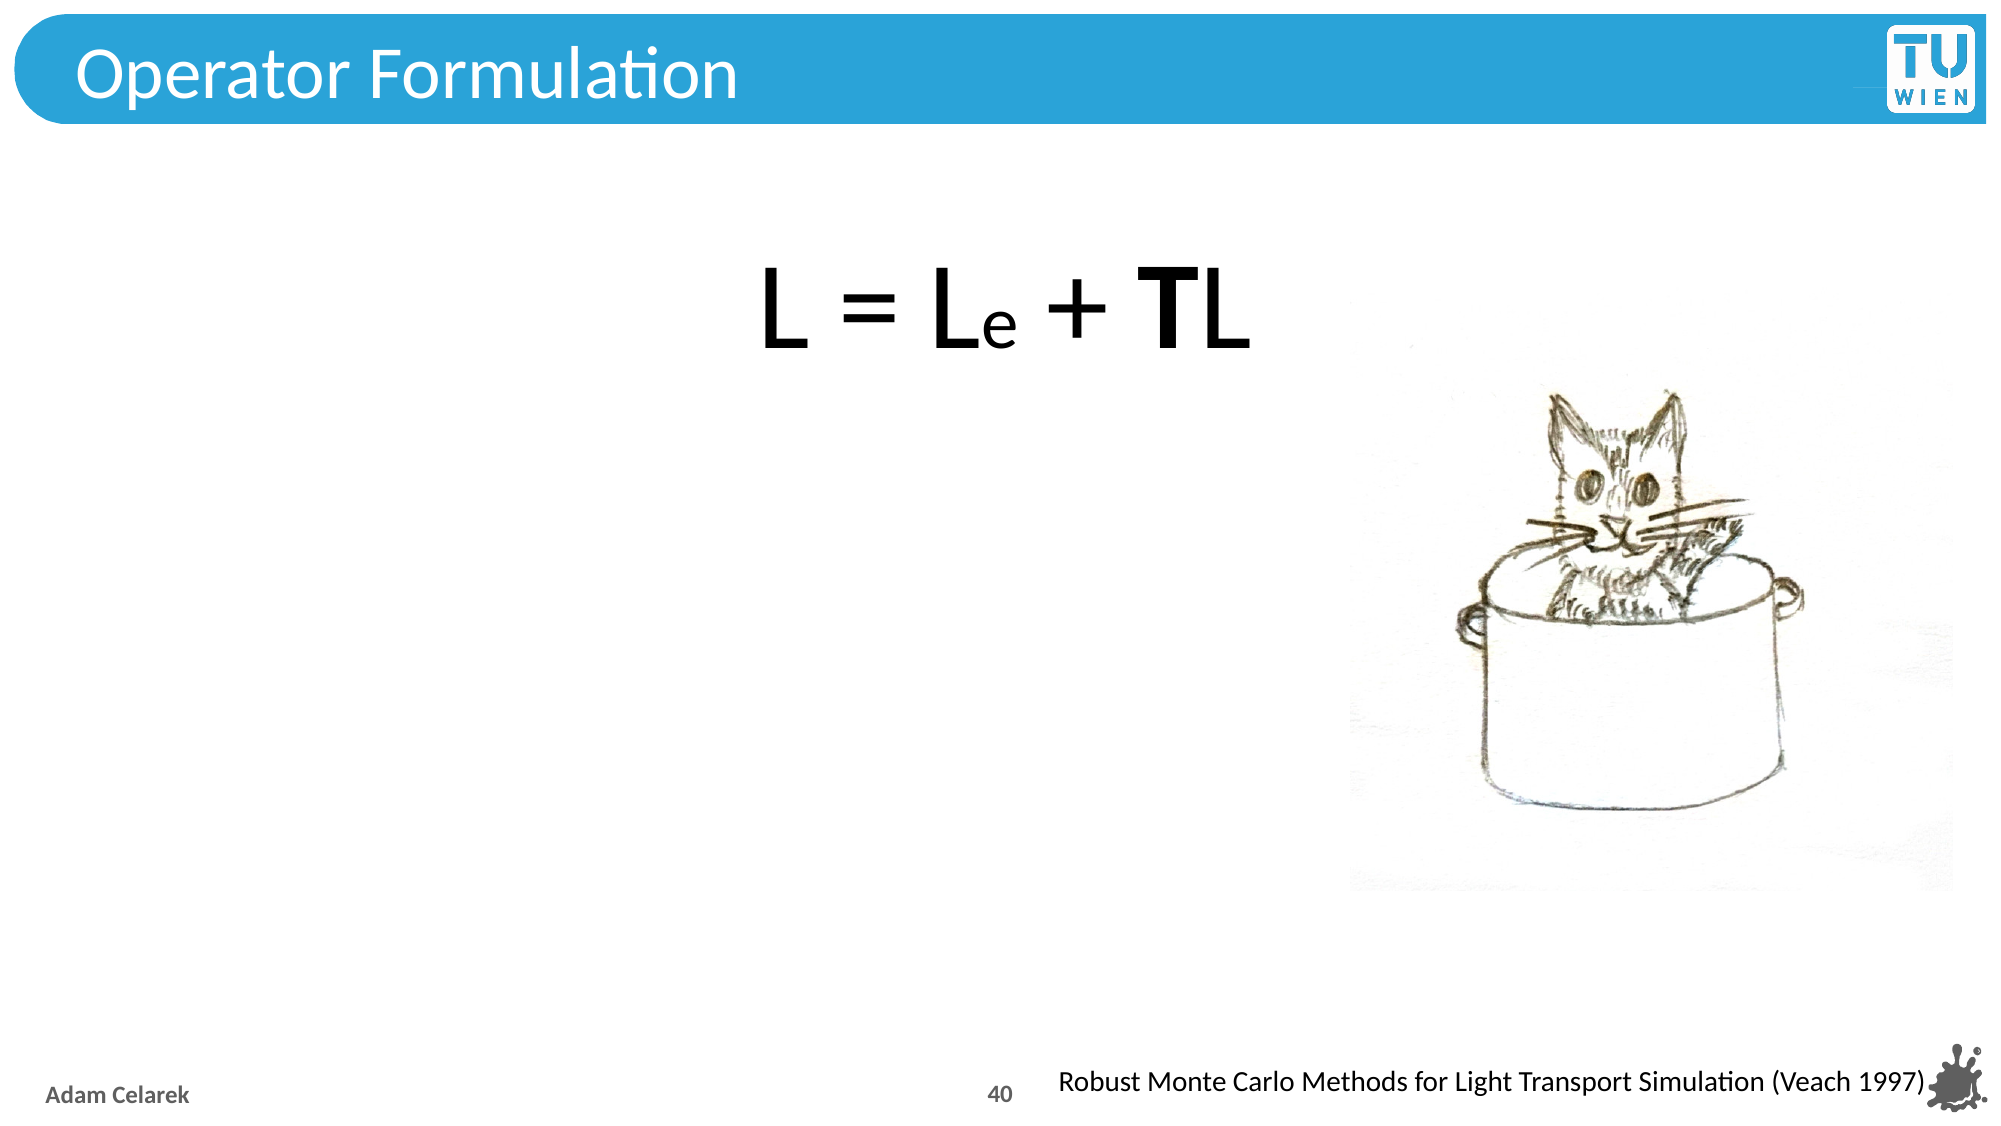

Operator Formulation
# L = Le + TL
Robust Monte Carlo Methods for Light Transport Simulation (Veach 1997)
Adam Celarek